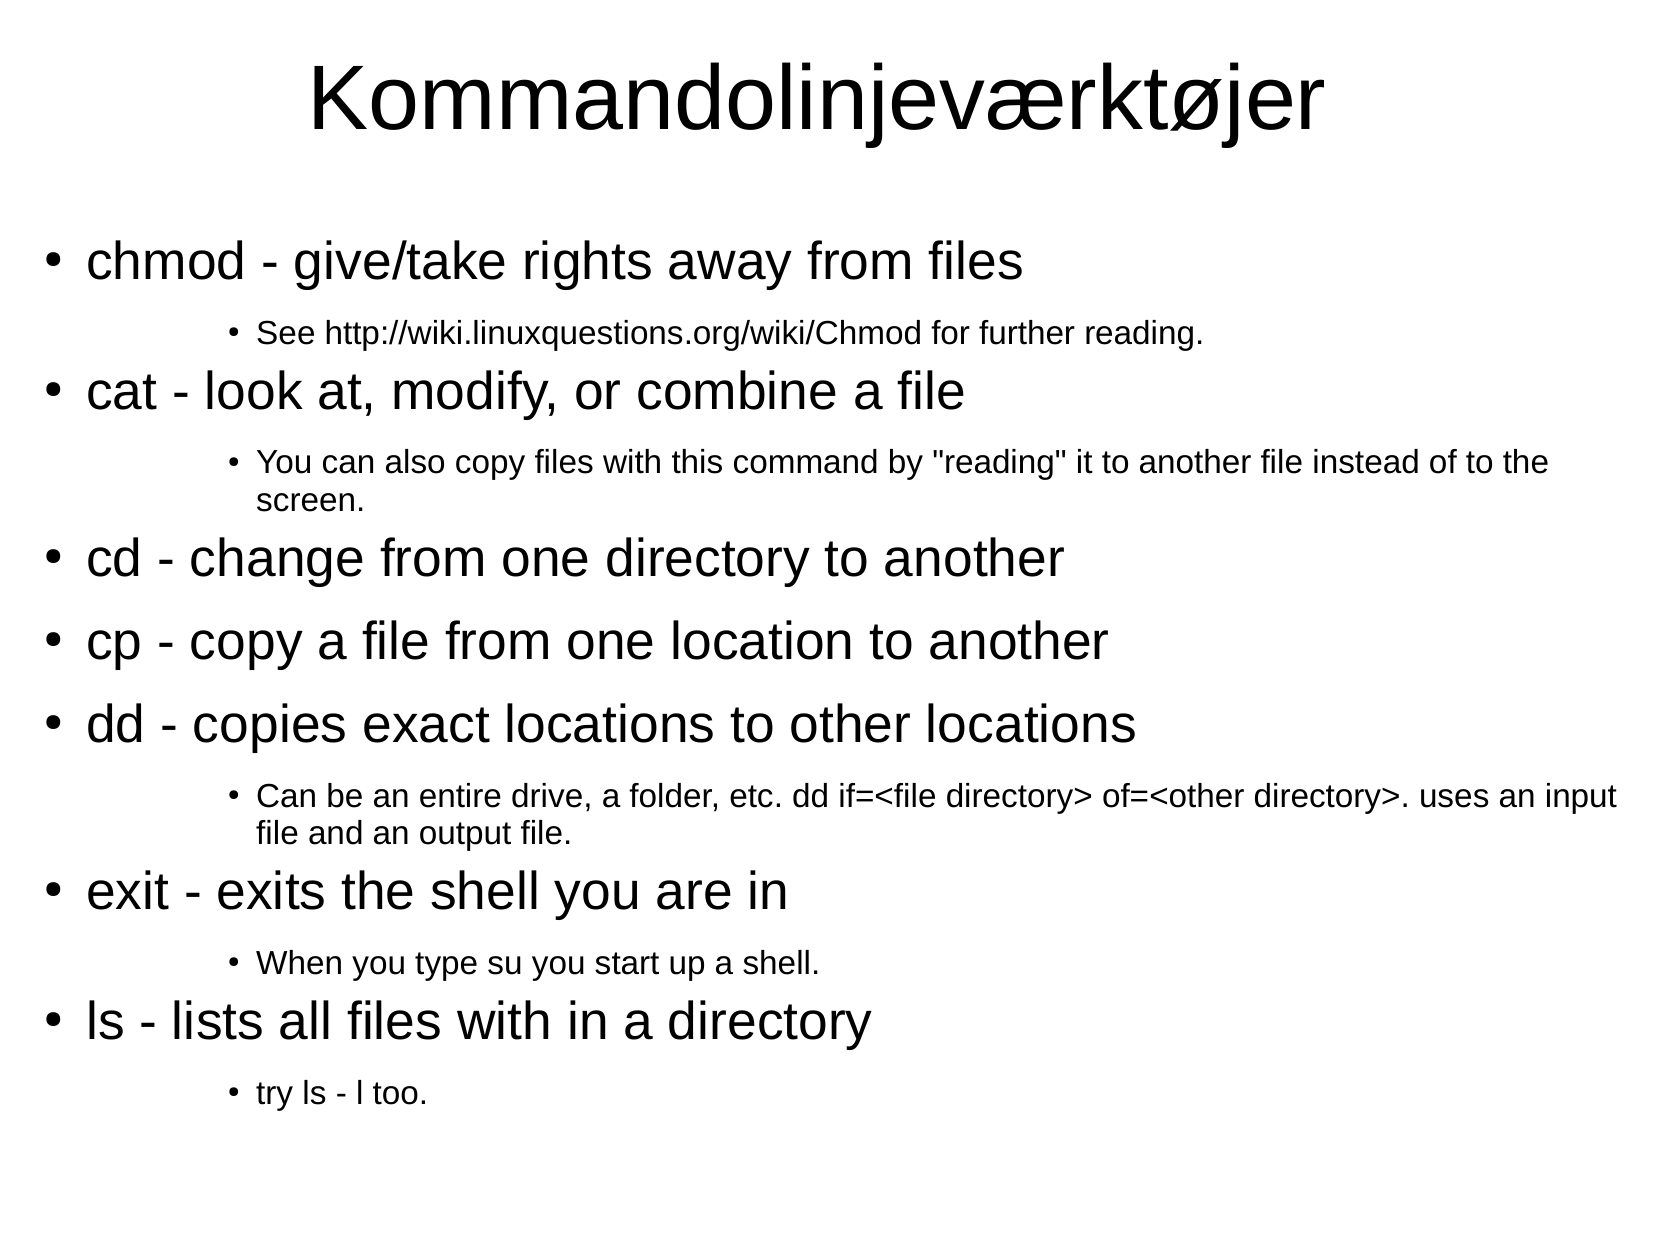

# Kommandolinjeværktøjer
chmod - give/take rights away from files
See http://wiki.linuxquestions.org/wiki/Chmod for further reading.
cat - look at, modify, or combine a file
You can also copy files with this command by "reading" it to another file instead of to the screen.
cd - change from one directory to another
cp - copy a file from one location to another
dd - copies exact locations to other locations
Can be an entire drive, a folder, etc. dd if=<file directory> of=<other directory>. uses an input file and an output file.
exit - exits the shell you are in
When you type su you start up a shell.
ls - lists all files with in a directory
try ls - l too.